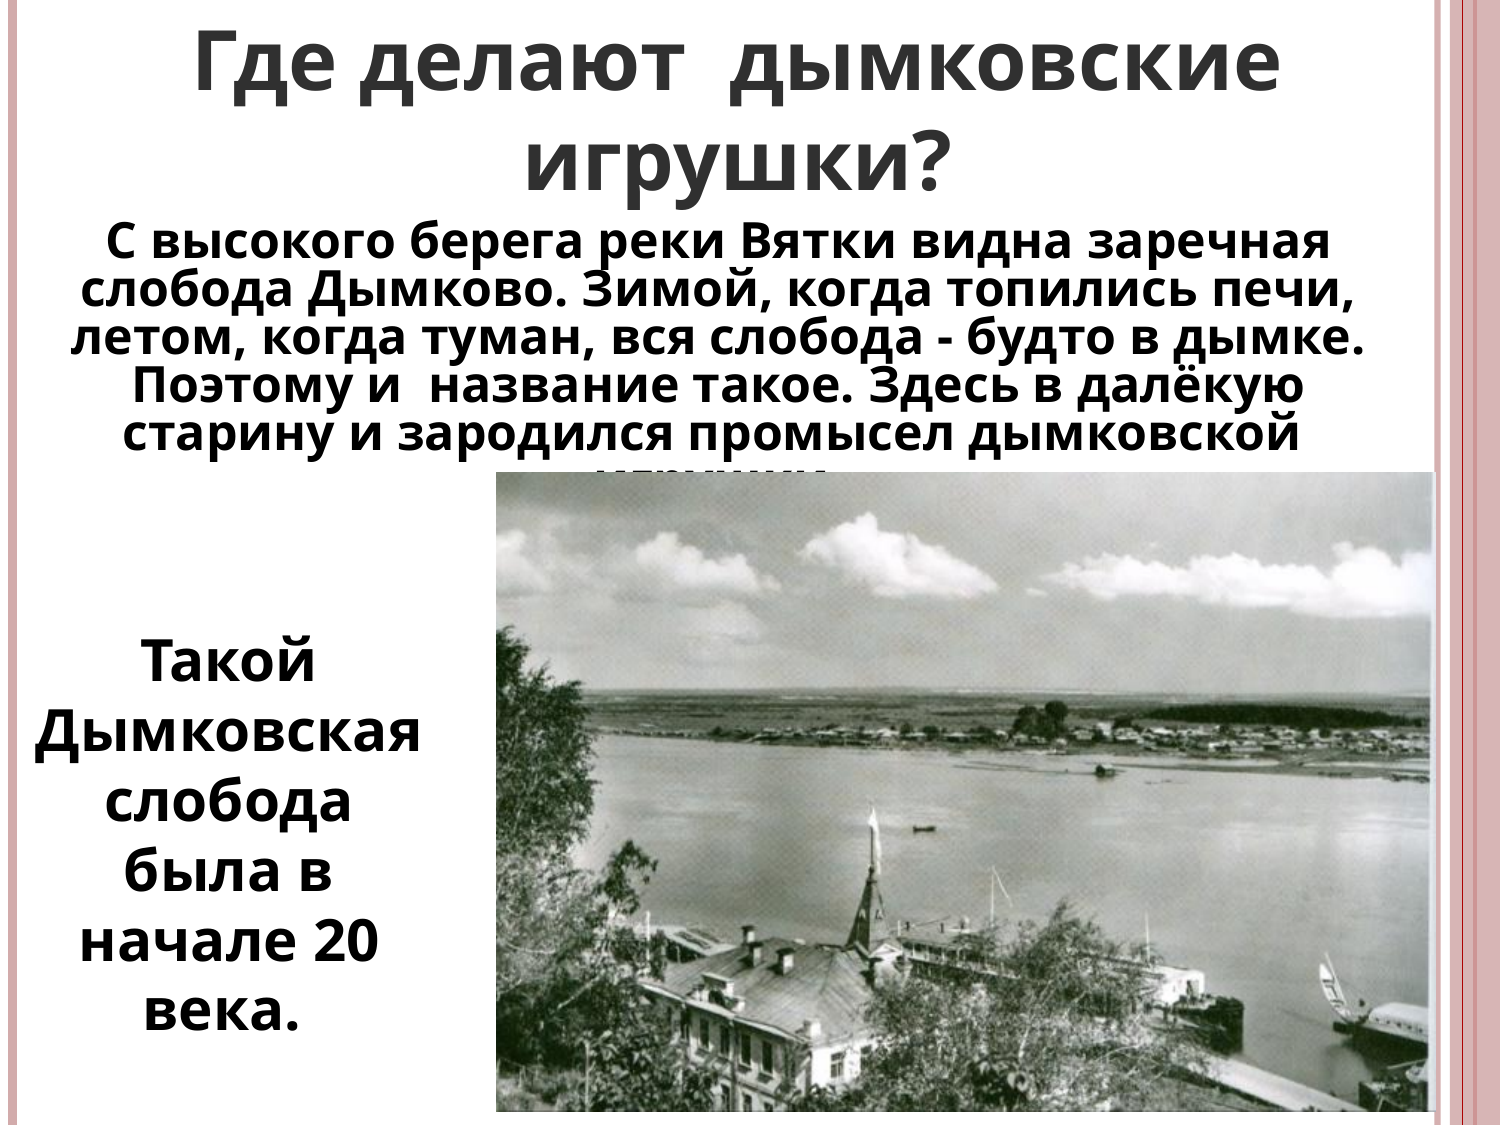

# Где делают дымковские игрушки?
С высокого берега реки Вятки видна заречная слобода Дымково. Зимой, когда топились печи, летом, когда туман, вся слобода - будто в дымке. Поэтому и название такое. Здесь в далёкую старину и зародился промысел дымковской игрушки.
Такой Дымковская слобода была в начале 20 века.